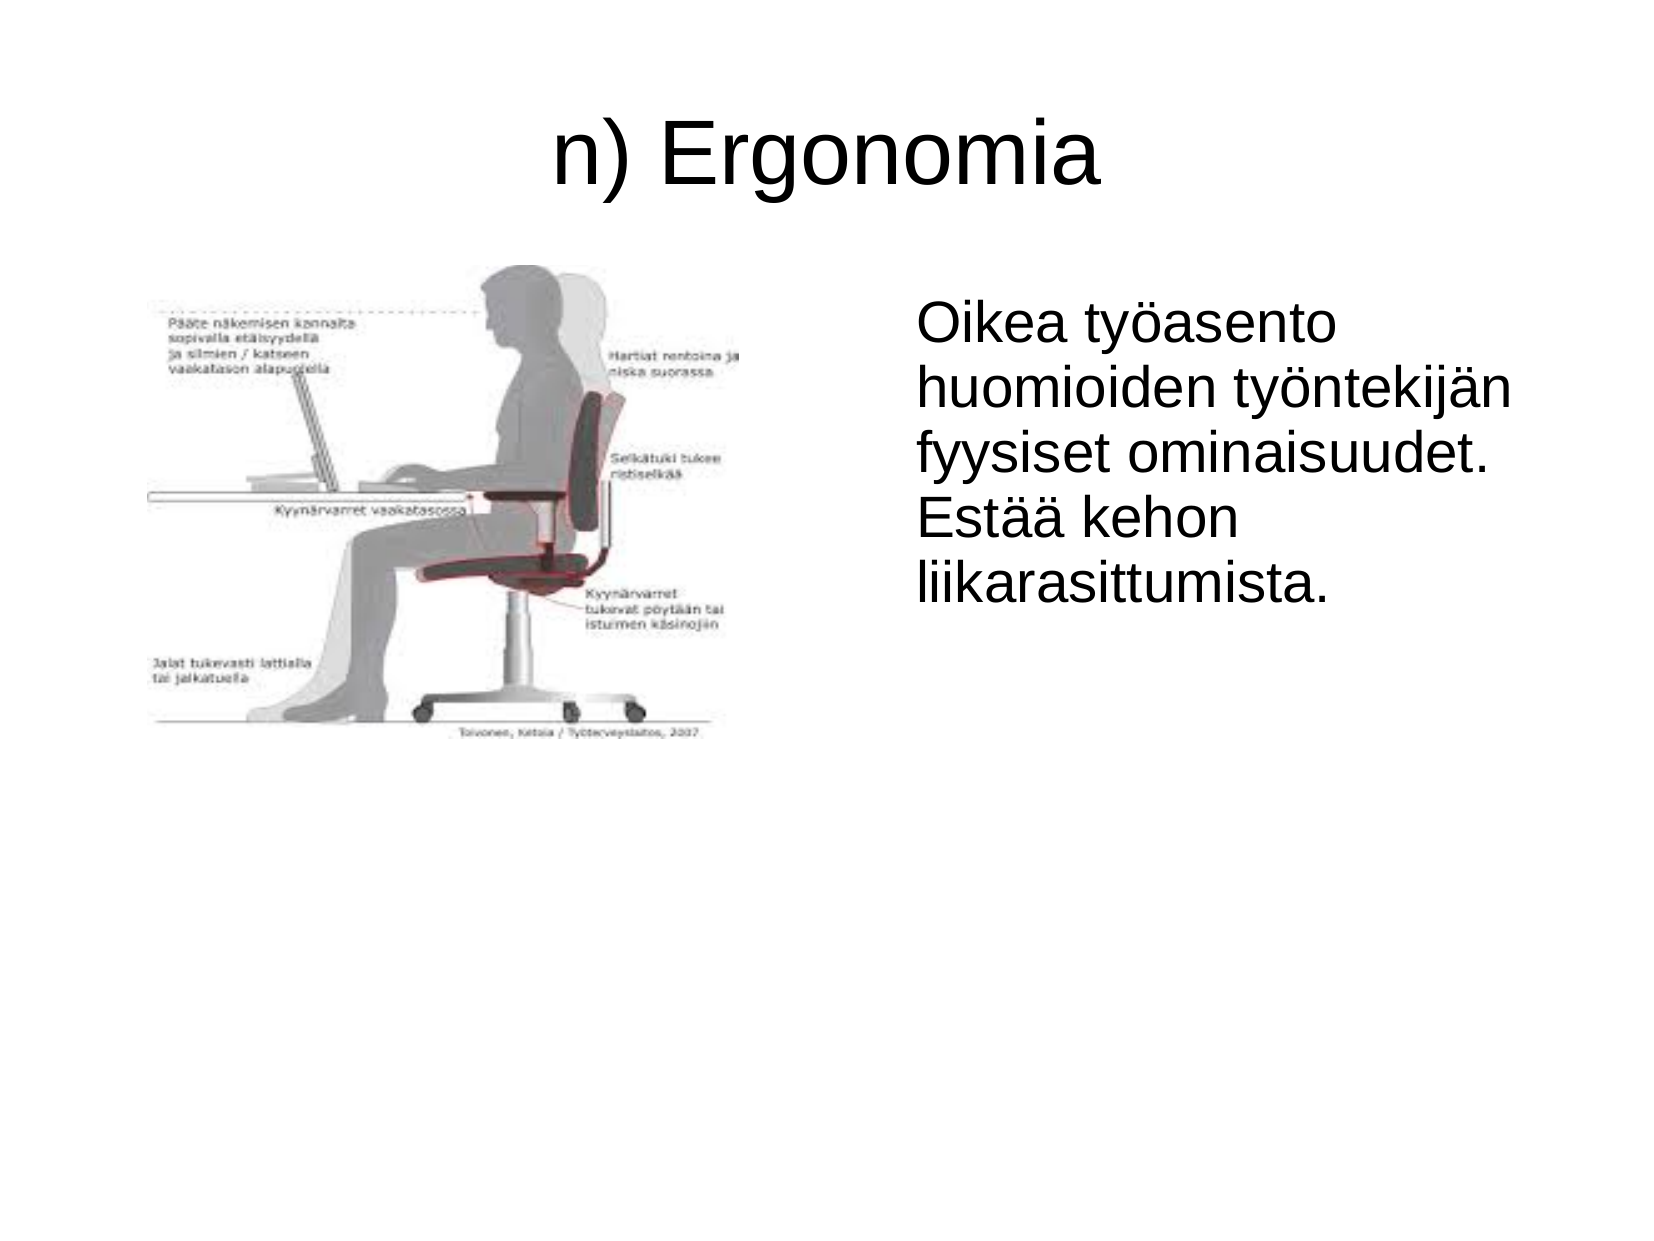

# n) Ergonomia
Oikea työasento huomioiden työntekijän fyysiset ominaisuudet. Estää kehon liikarasittumista.